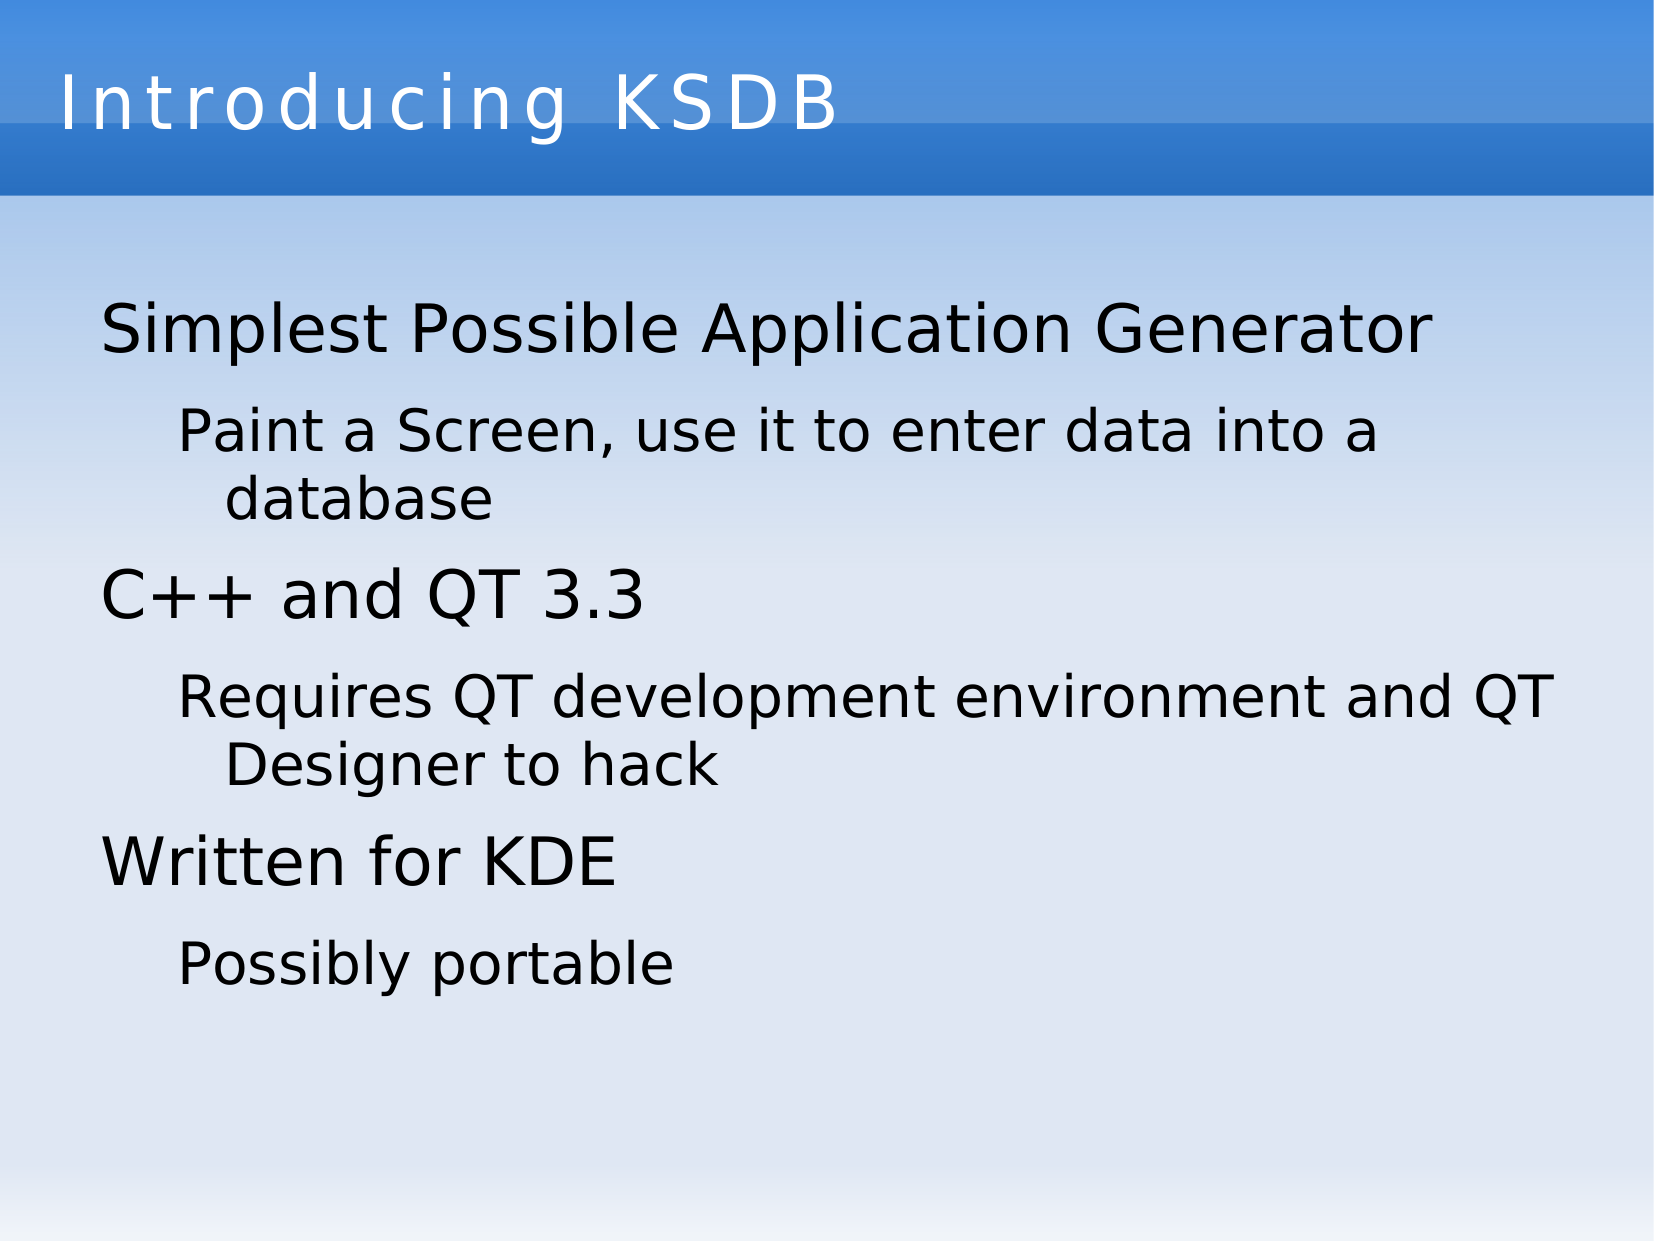

# Introducing KSDB
Simplest Possible Application Generator
Paint a Screen, use it to enter data into a database
C++ and QT 3.3
Requires QT development environment and QT Designer to hack
Written for KDE
Possibly portable